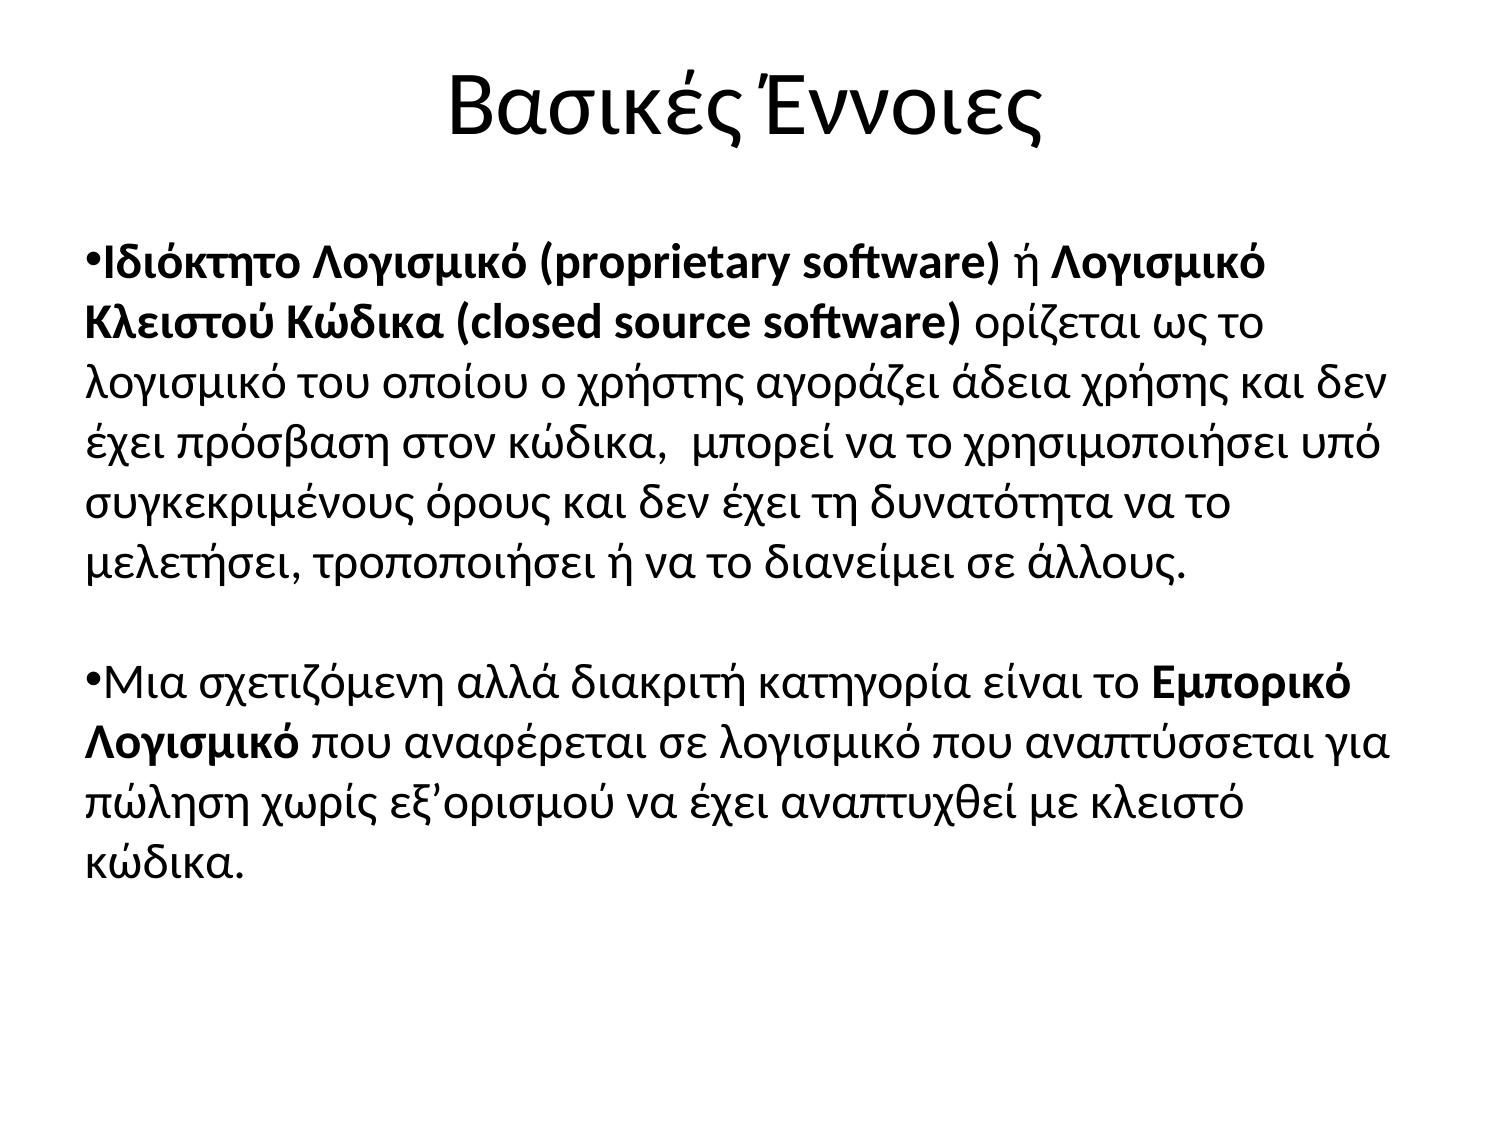

17/5/2013
Θεματα ΚτΠ/Γ
Βασικές Έννοιες
Ιδιόκτητο Λογισμικό (proprietary software) ή Λογισμικό Κλειστού Κώδικα (closed source software) ορίζεται ως το λογισμικό του οποίου ο χρήστης αγοράζει άδεια χρήσης και δεν έχει πρόσβαση στον κώδικα, μπορεί να το χρησιμοποιήσει υπό συγκεκριμένους όρους και δεν έχει τη δυνατότητα να το μελετήσει, τροποποιήσει ή να το διανείμει σε άλλους.
Μια σχετιζόμενη αλλά διακριτή κατηγορία είναι το Εμπορικό Λογισμικό που αναφέρεται σε λογισμικό που αναπτύσσεται για πώληση χωρίς εξ’ορισμού να έχει αναπτυχθεί με κλειστό κώδικα.